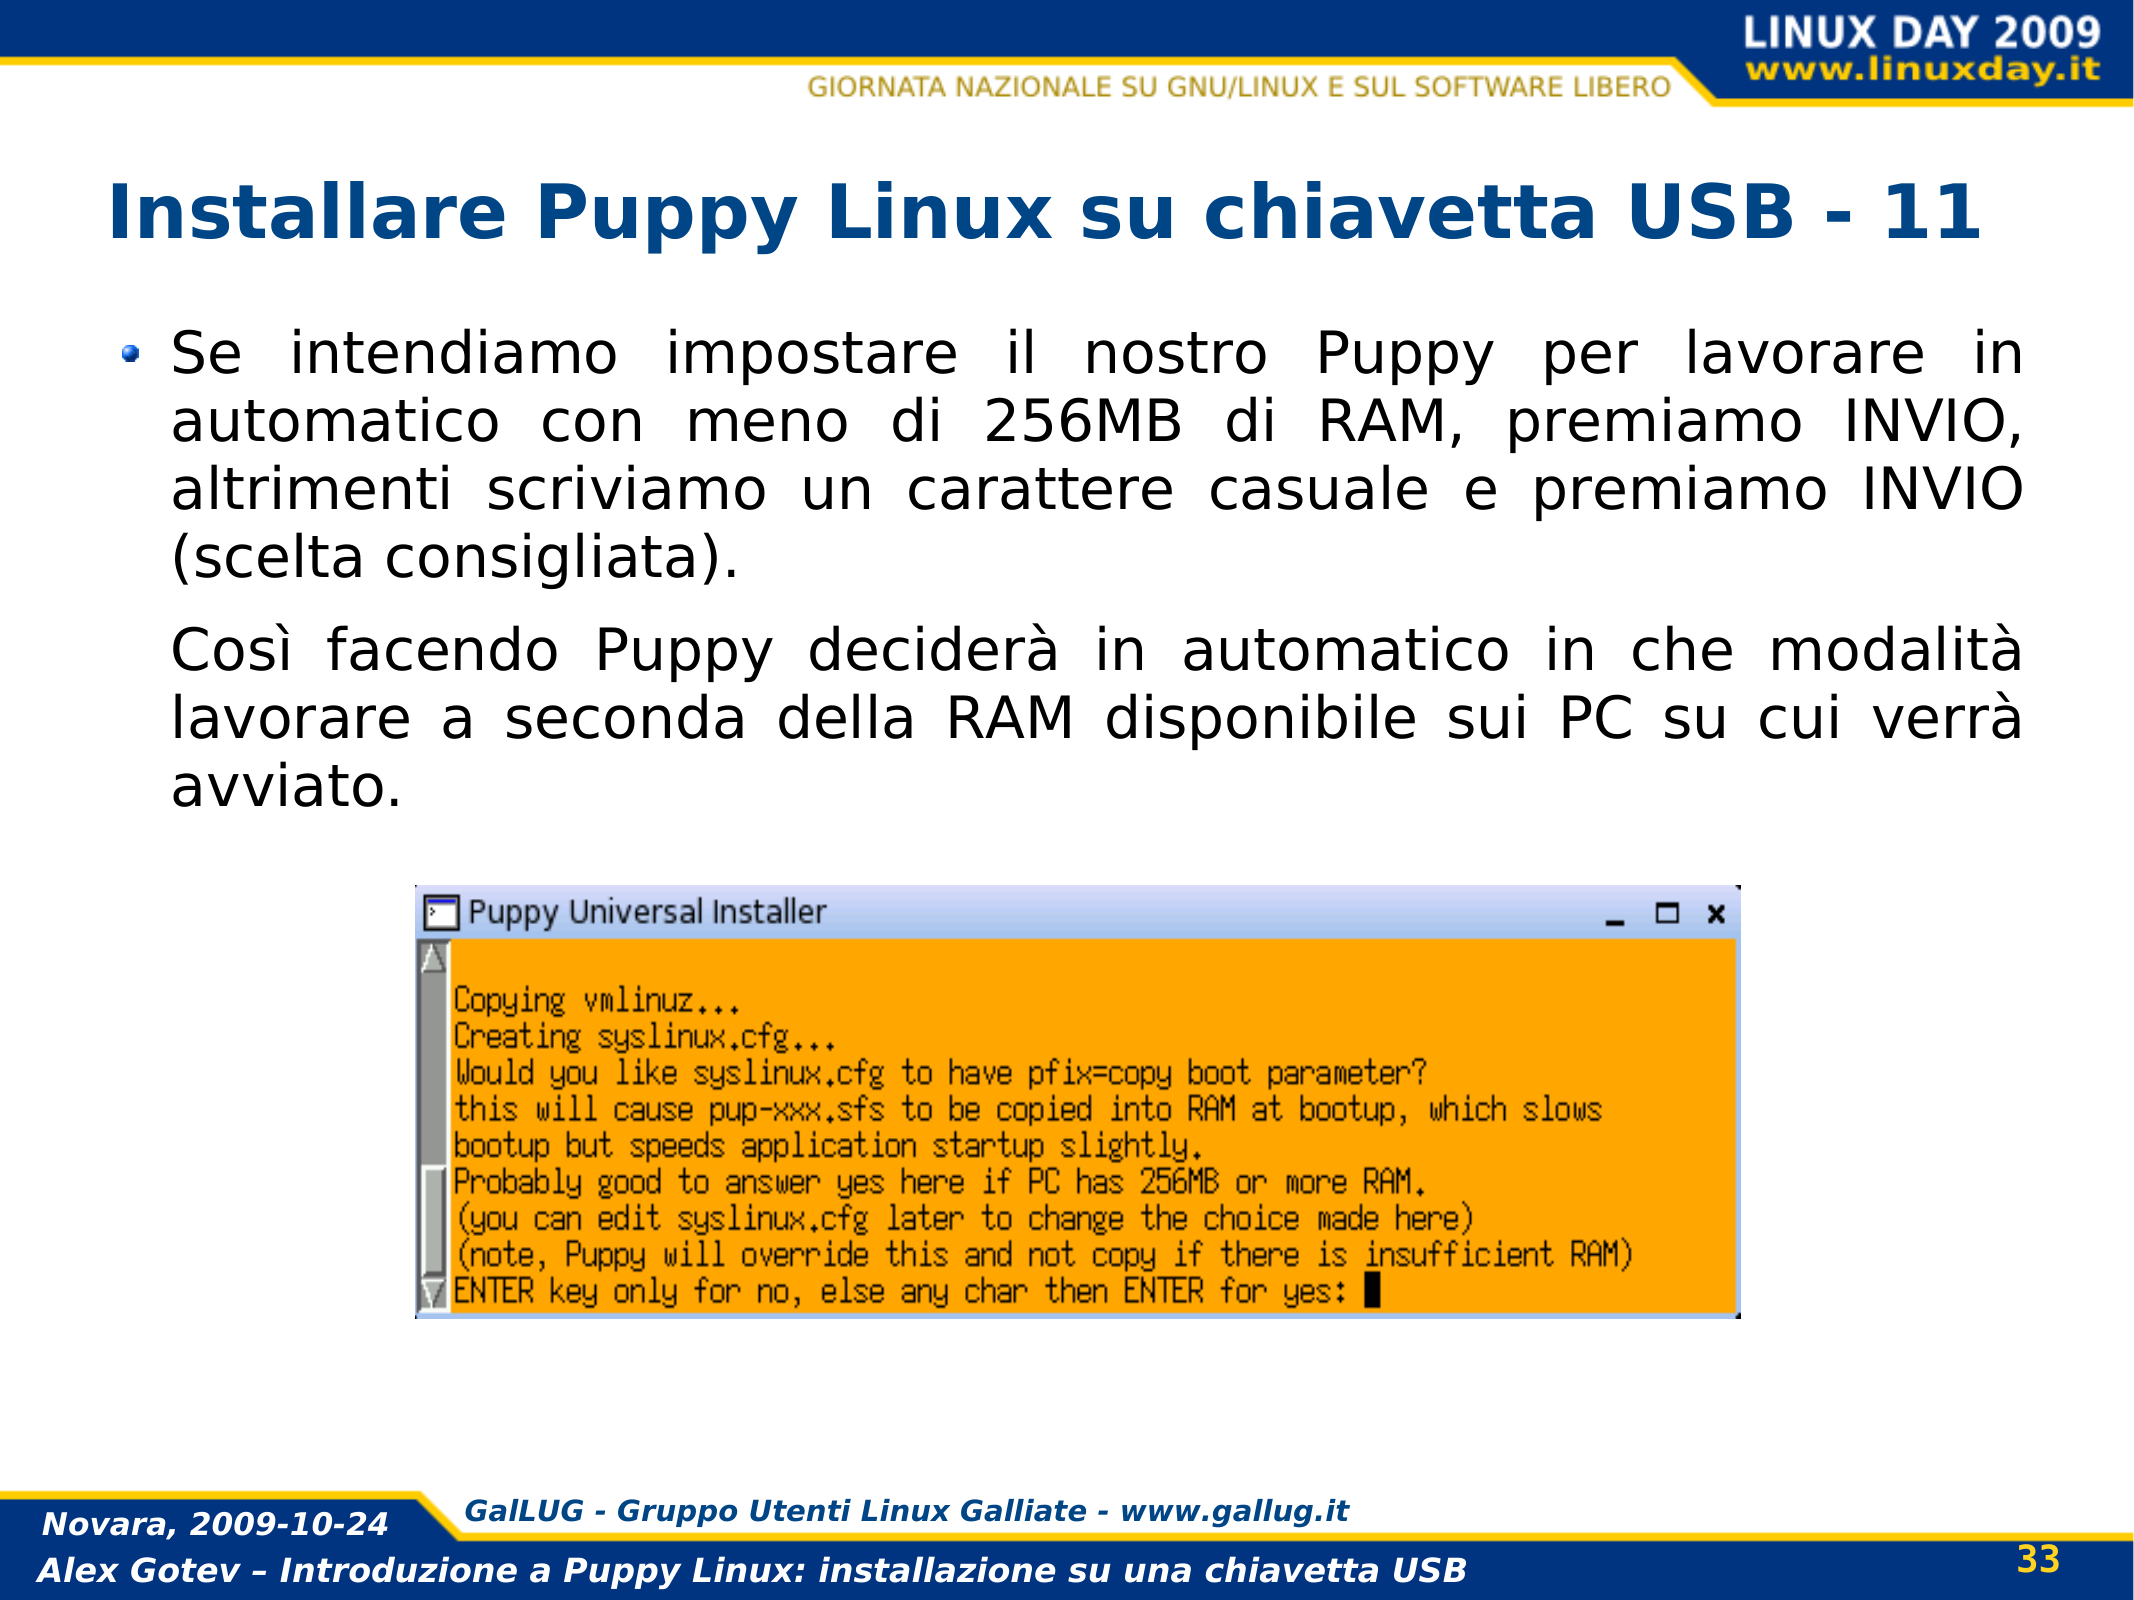

# Installare Puppy Linux su chiavetta USB - 11
Se intendiamo impostare il nostro Puppy per lavorare in automatico con meno di 256MB di RAM, premiamo INVIO, altrimenti scriviamo un carattere casuale e premiamo INVIO (scelta consigliata).
Così facendo Puppy deciderà in automatico in che modalità lavorare a seconda della RAM disponibile sui PC su cui verrà avviato.